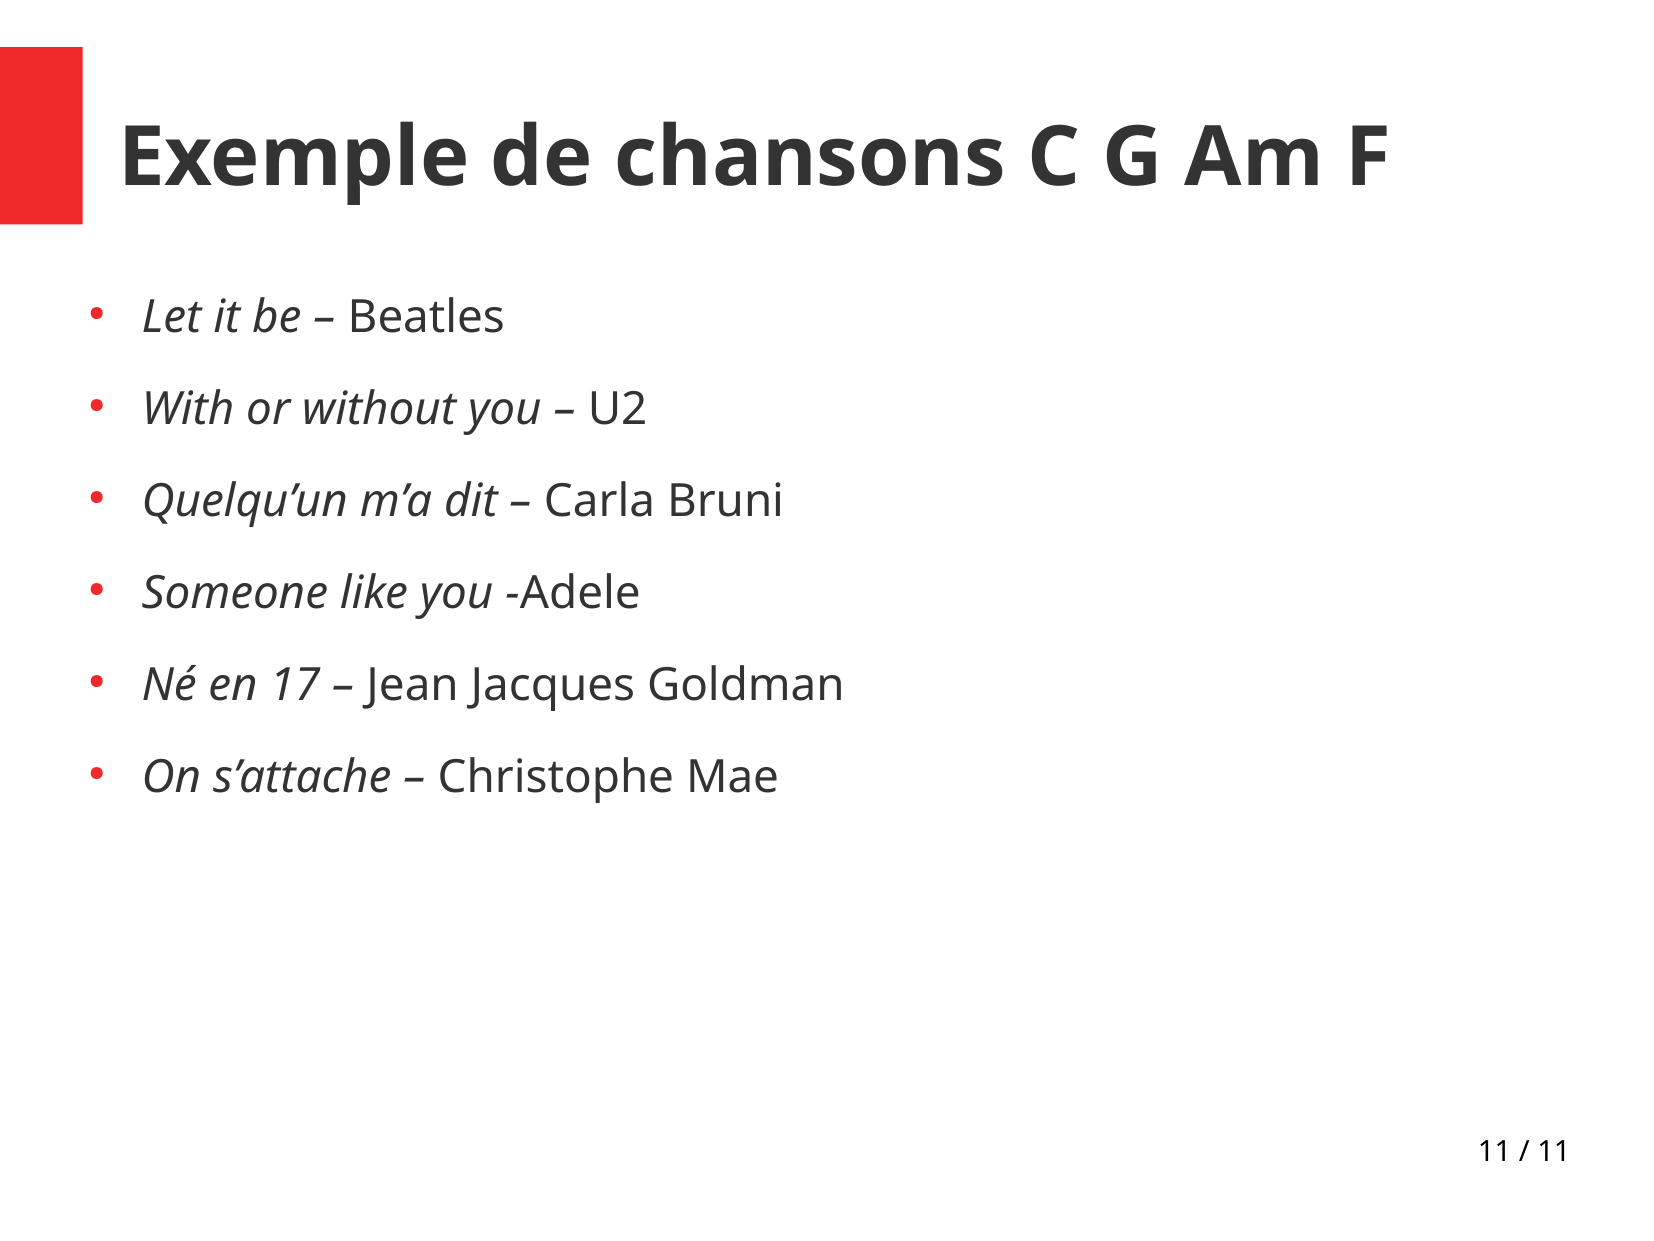

# Exemple de chansons C G Am F
Let it be – Beatles
With or without you – U2
Quelqu’un m’a dit – Carla Bruni
Someone like you -Adele
Né en 17 – Jean Jacques Goldman
On s’attache – Christophe Mae
11